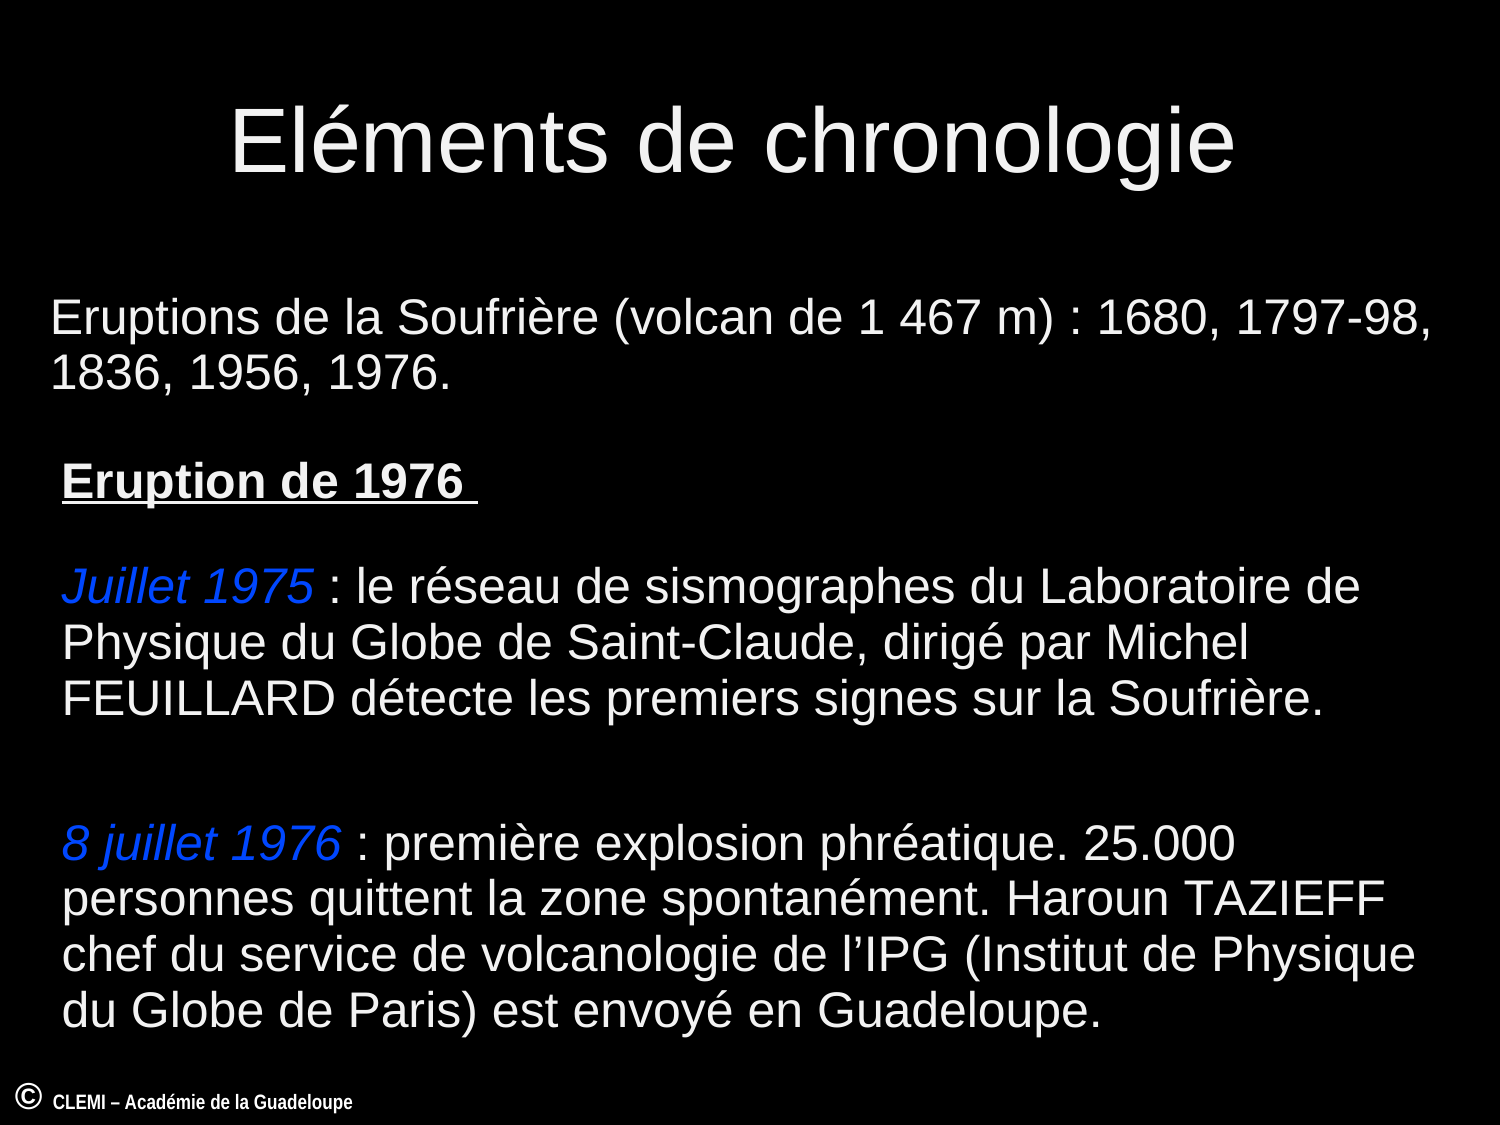

# Eléments de chronologie
Eruptions de la Soufrière (volcan de 1 467 m) : 1680, 1797-98, 1836, 1956, 1976.
Eruption de 1976
Juillet 1975 : le réseau de sismographes du Laboratoire de Physique du Globe de Saint-Claude, dirigé par Michel FEUILLARD détecte les premiers signes sur la Soufrière.
8 juillet 1976 : première explosion phréatique. 25.000 personnes quittent la zone spontanément. Haroun TAZIEFF chef du service de volcanologie de l’IPG (Institut de Physique du Globe de Paris) est envoyé en Guadeloupe.
© CLEMI – Académie de la Guadeloupe